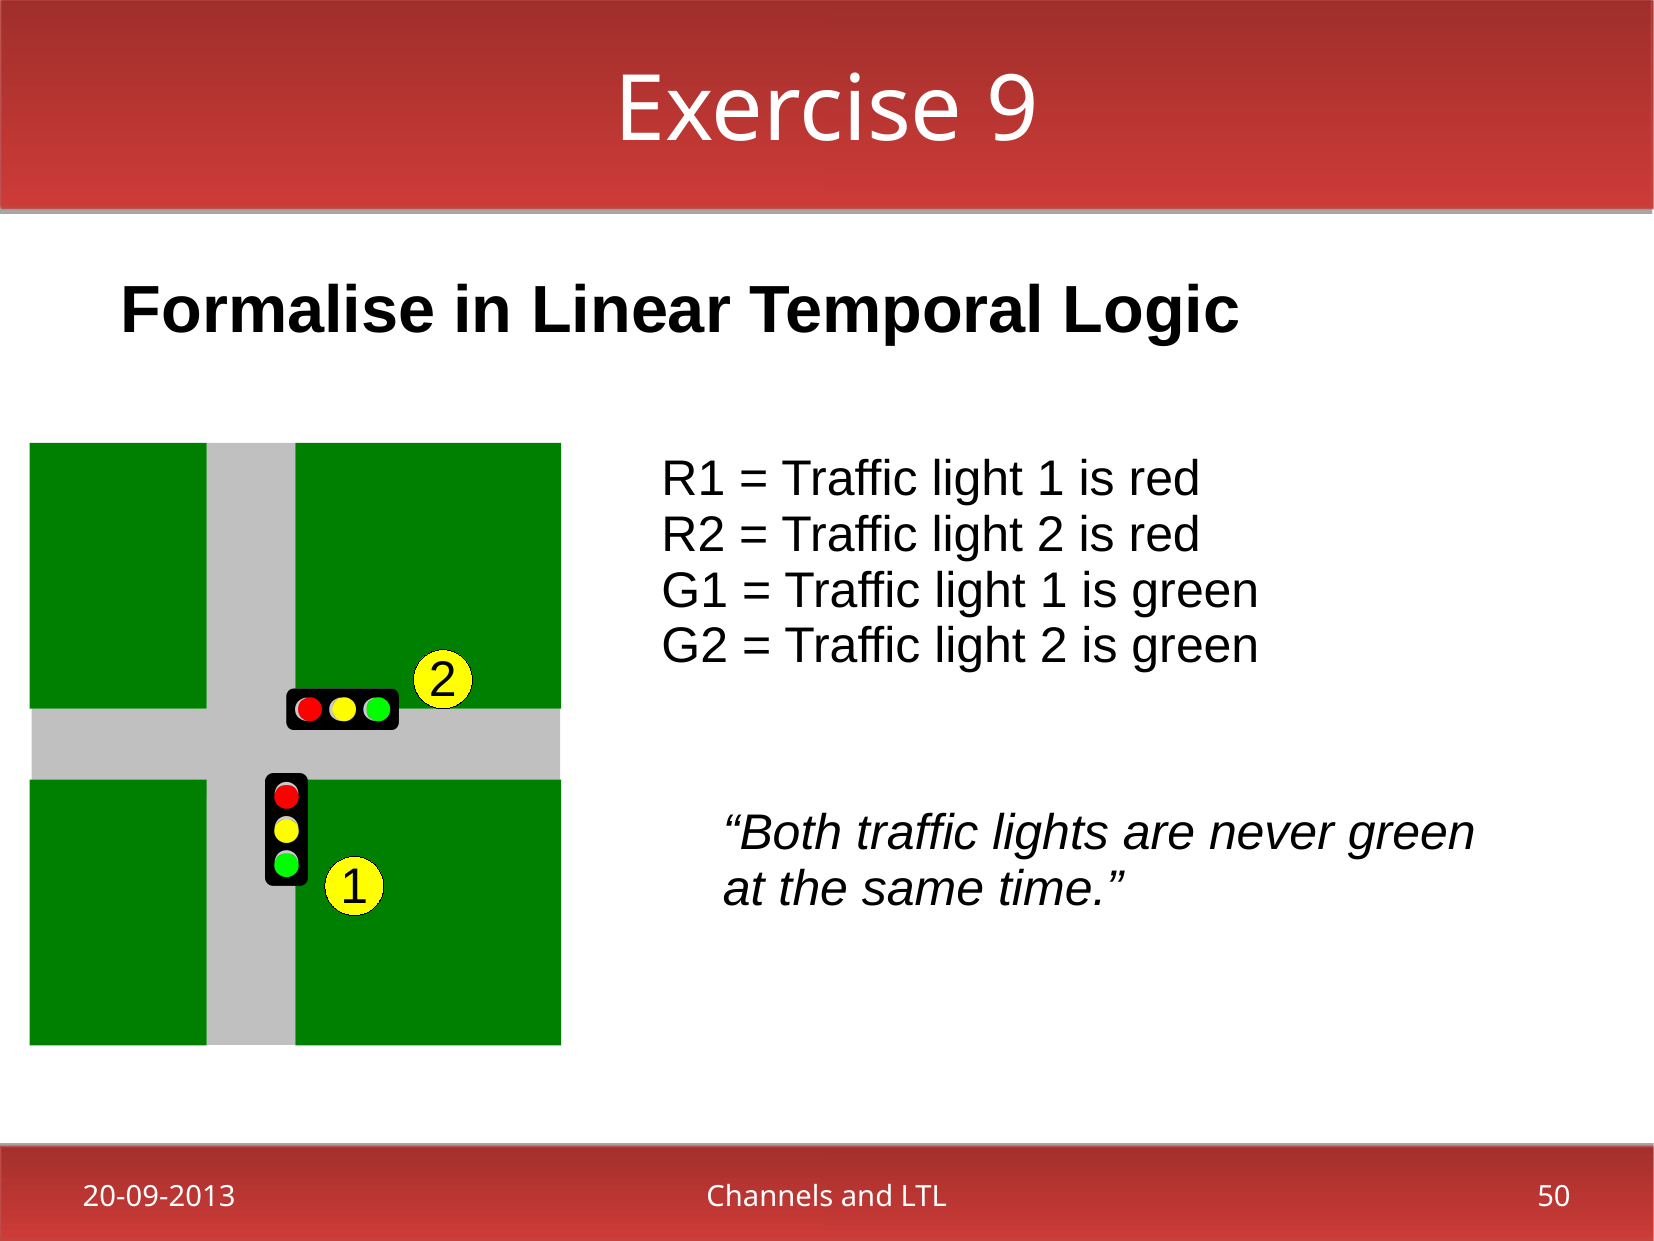

# Exercise 9
Formalise in Linear Temporal Logic
R1 = Traffic light 1 is red
R2 = Traffic light 2 is red
G1 = Traffic light 1 is green
G2 = Traffic light 2 is green
2
“Both traffic lights are never green
at the same time.”
1
20-09-2013
Channels and LTL
50